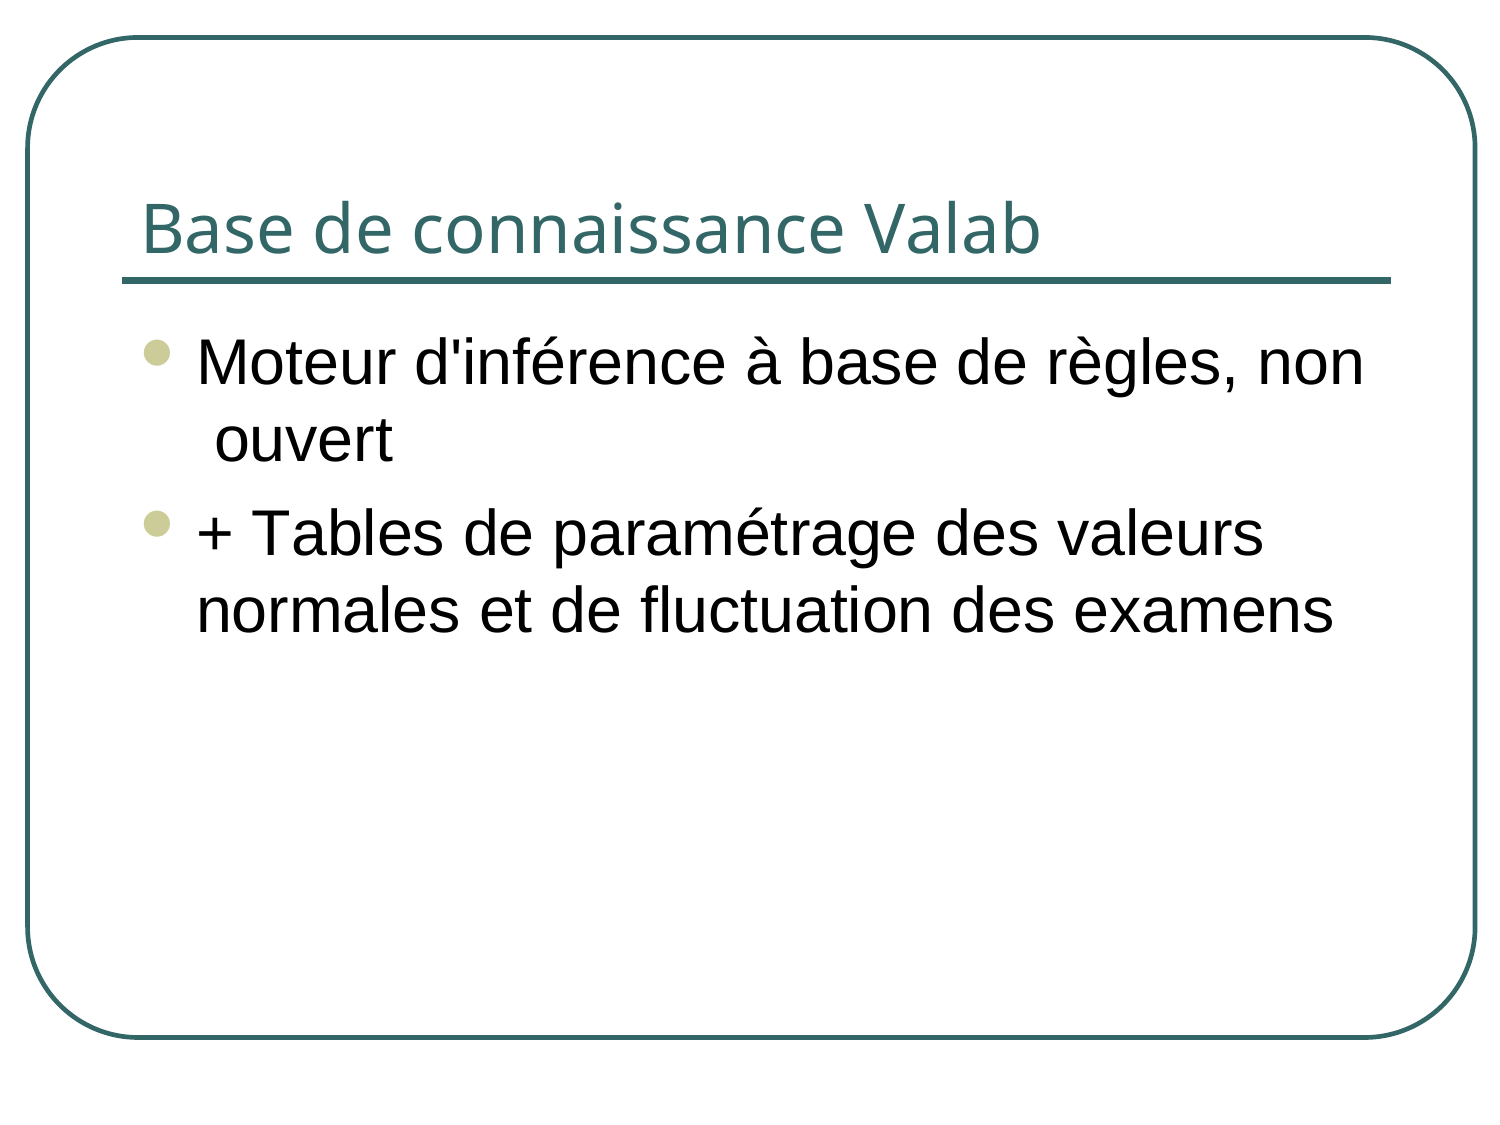

# Base de connaissance Valab
Moteur d'inférence à base de règles, non ouvert
+ Tables de paramétrage des valeurs normales et de fluctuation des examens